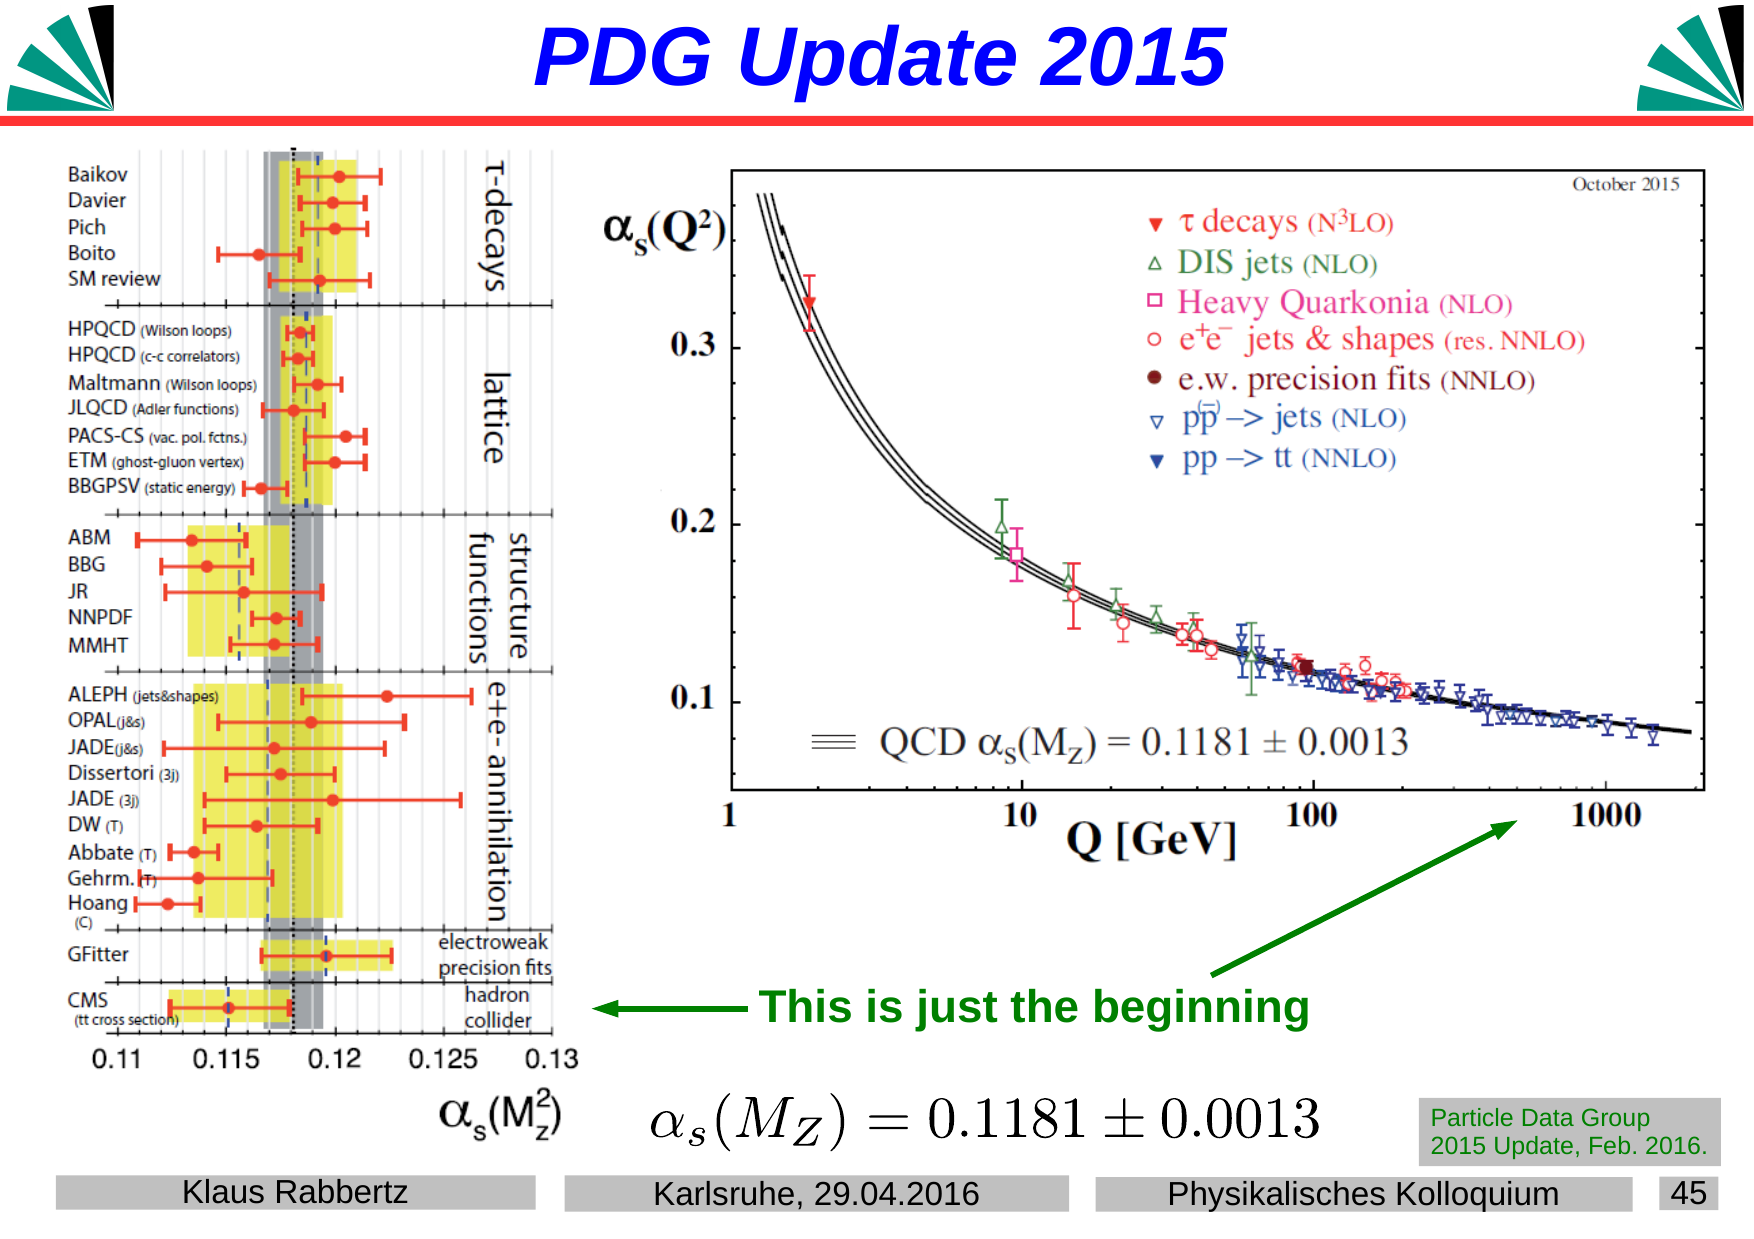

# PDG Update 2015
This is just the beginning
Particle Data Group
2015 Update, Feb. 2016.